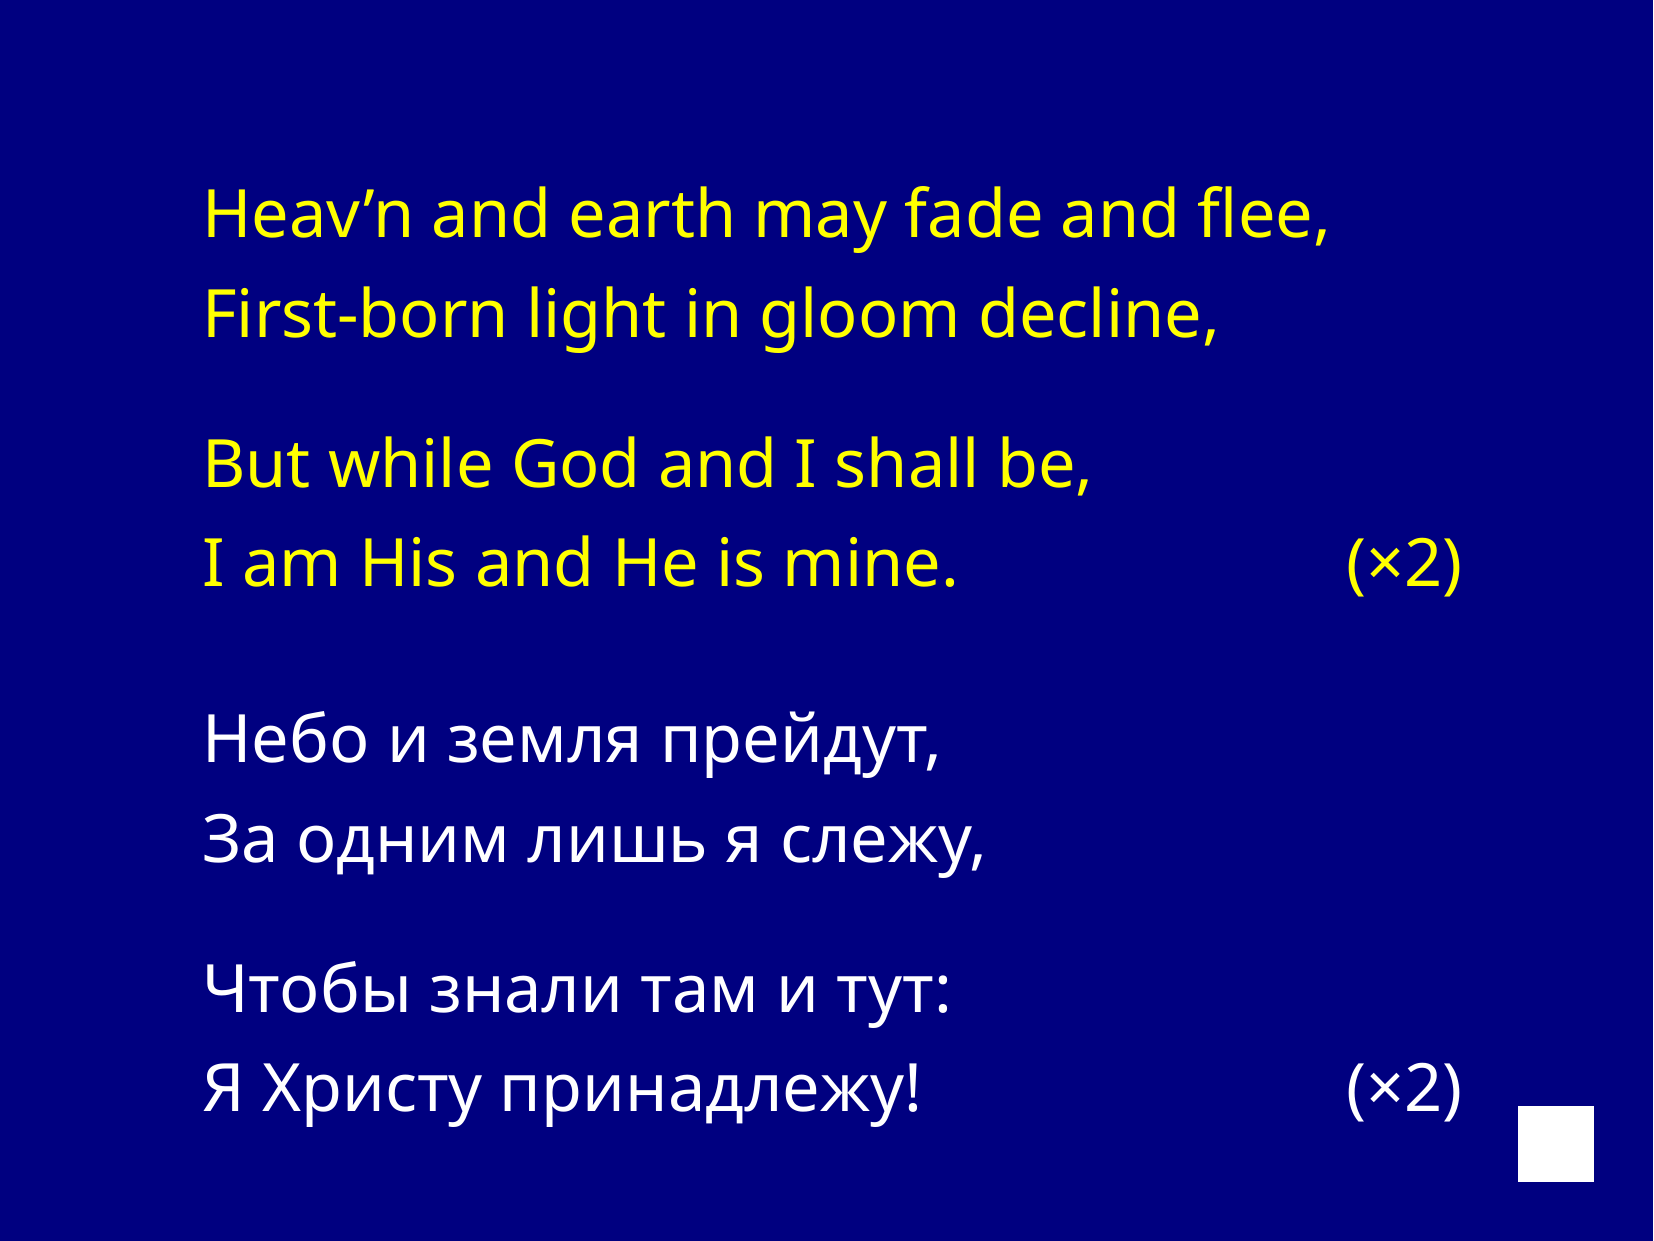

Heav’n and earth may fade and flee,
	First-born light in gloom decline,
	But while God and I shall be,
	I am His and He is mine.	(×2)
	Небо и земля прейдут,
	За одним лишь я слежу,
	Чтобы знали там и тут:
	Я Христу принадлежу!	(×2)